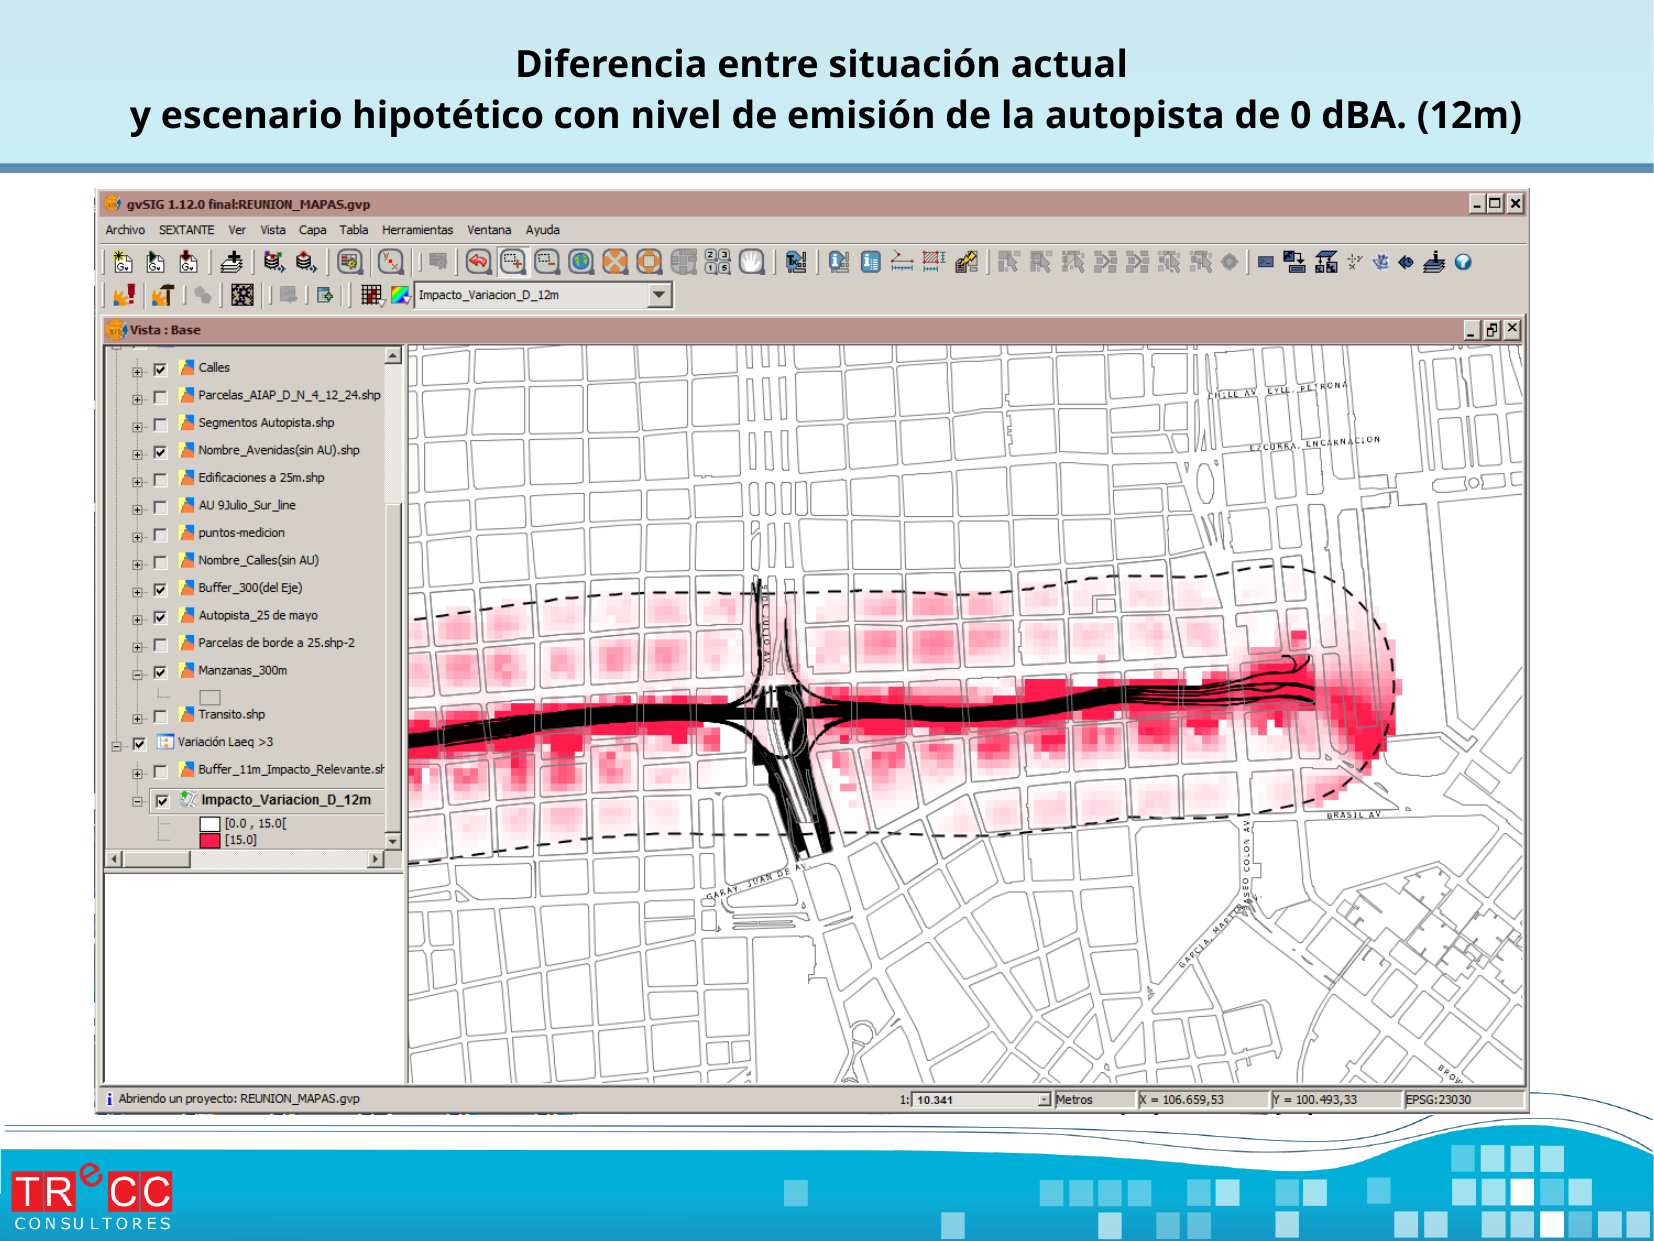

# Diferencia entre situación actual y escenario hipotético con nivel de emisión de la autopista de 0 dBA. (12m)